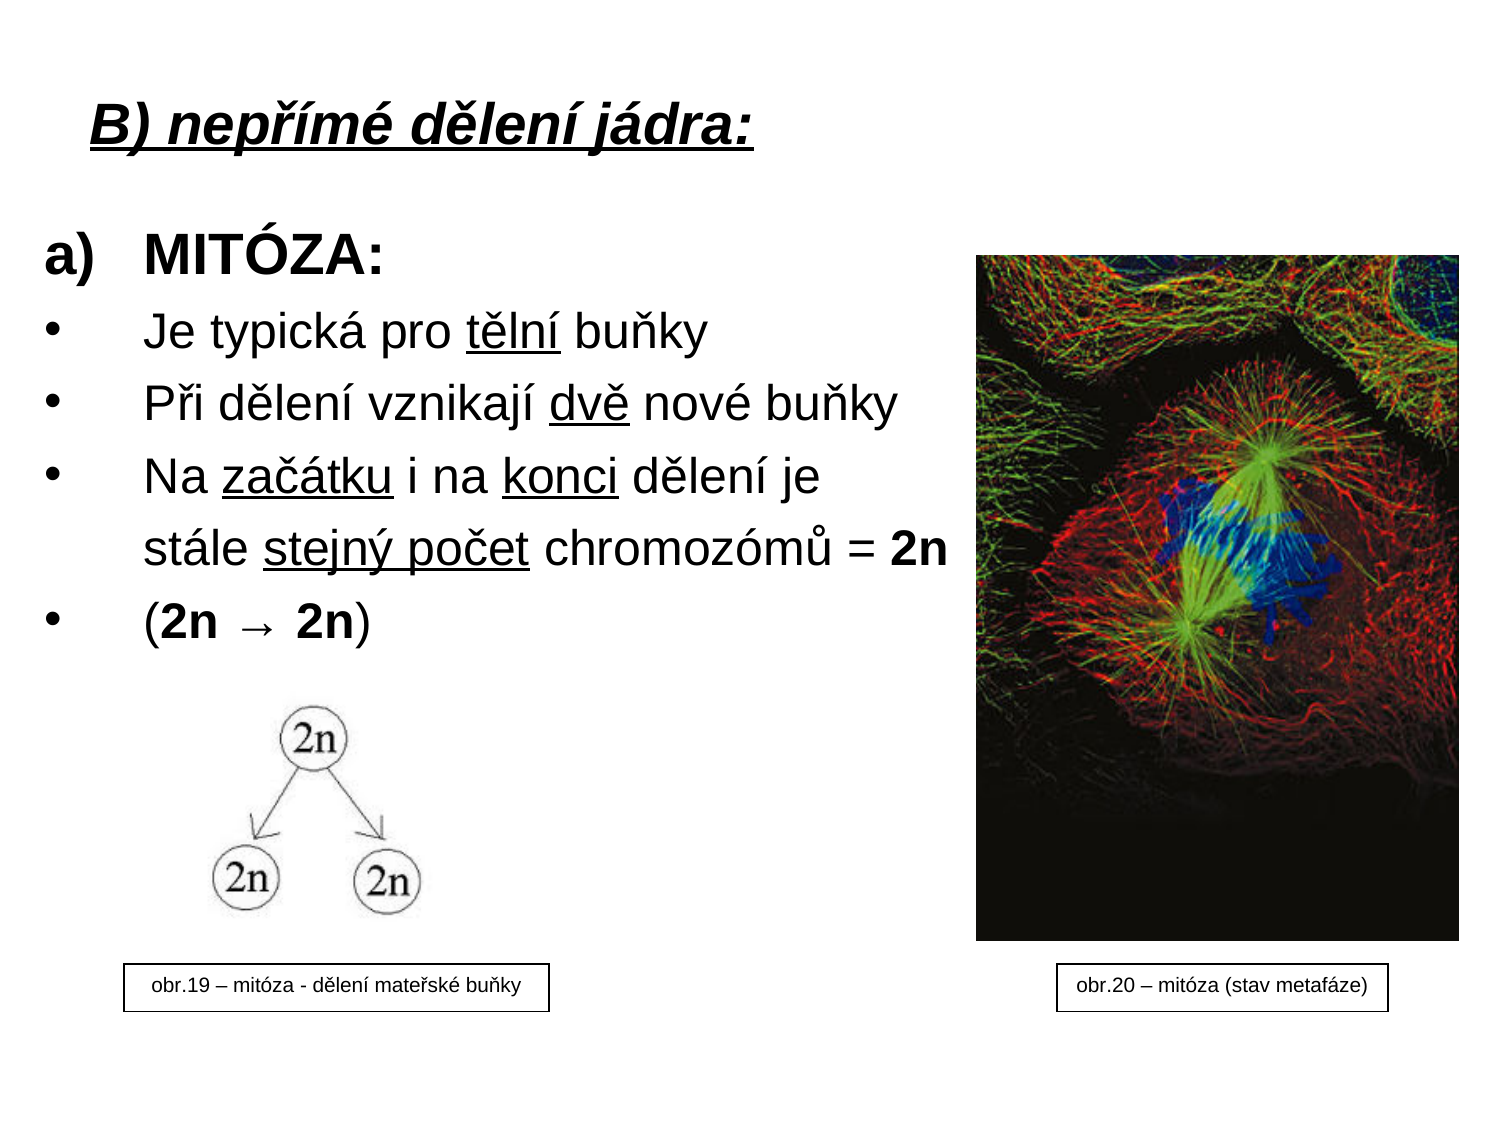

# B) nepřímé dělení jádra:
MITÓZA:
Je typická pro tělní buňky
Při dělení vznikají dvě nové buňky
Na začátku i na konci dělení je
	stále stejný počet chromozómů = 2n
(2n → 2n)
obr.19 – mitóza - dělení mateřské buňky
obr.20 – mitóza (stav metafáze)